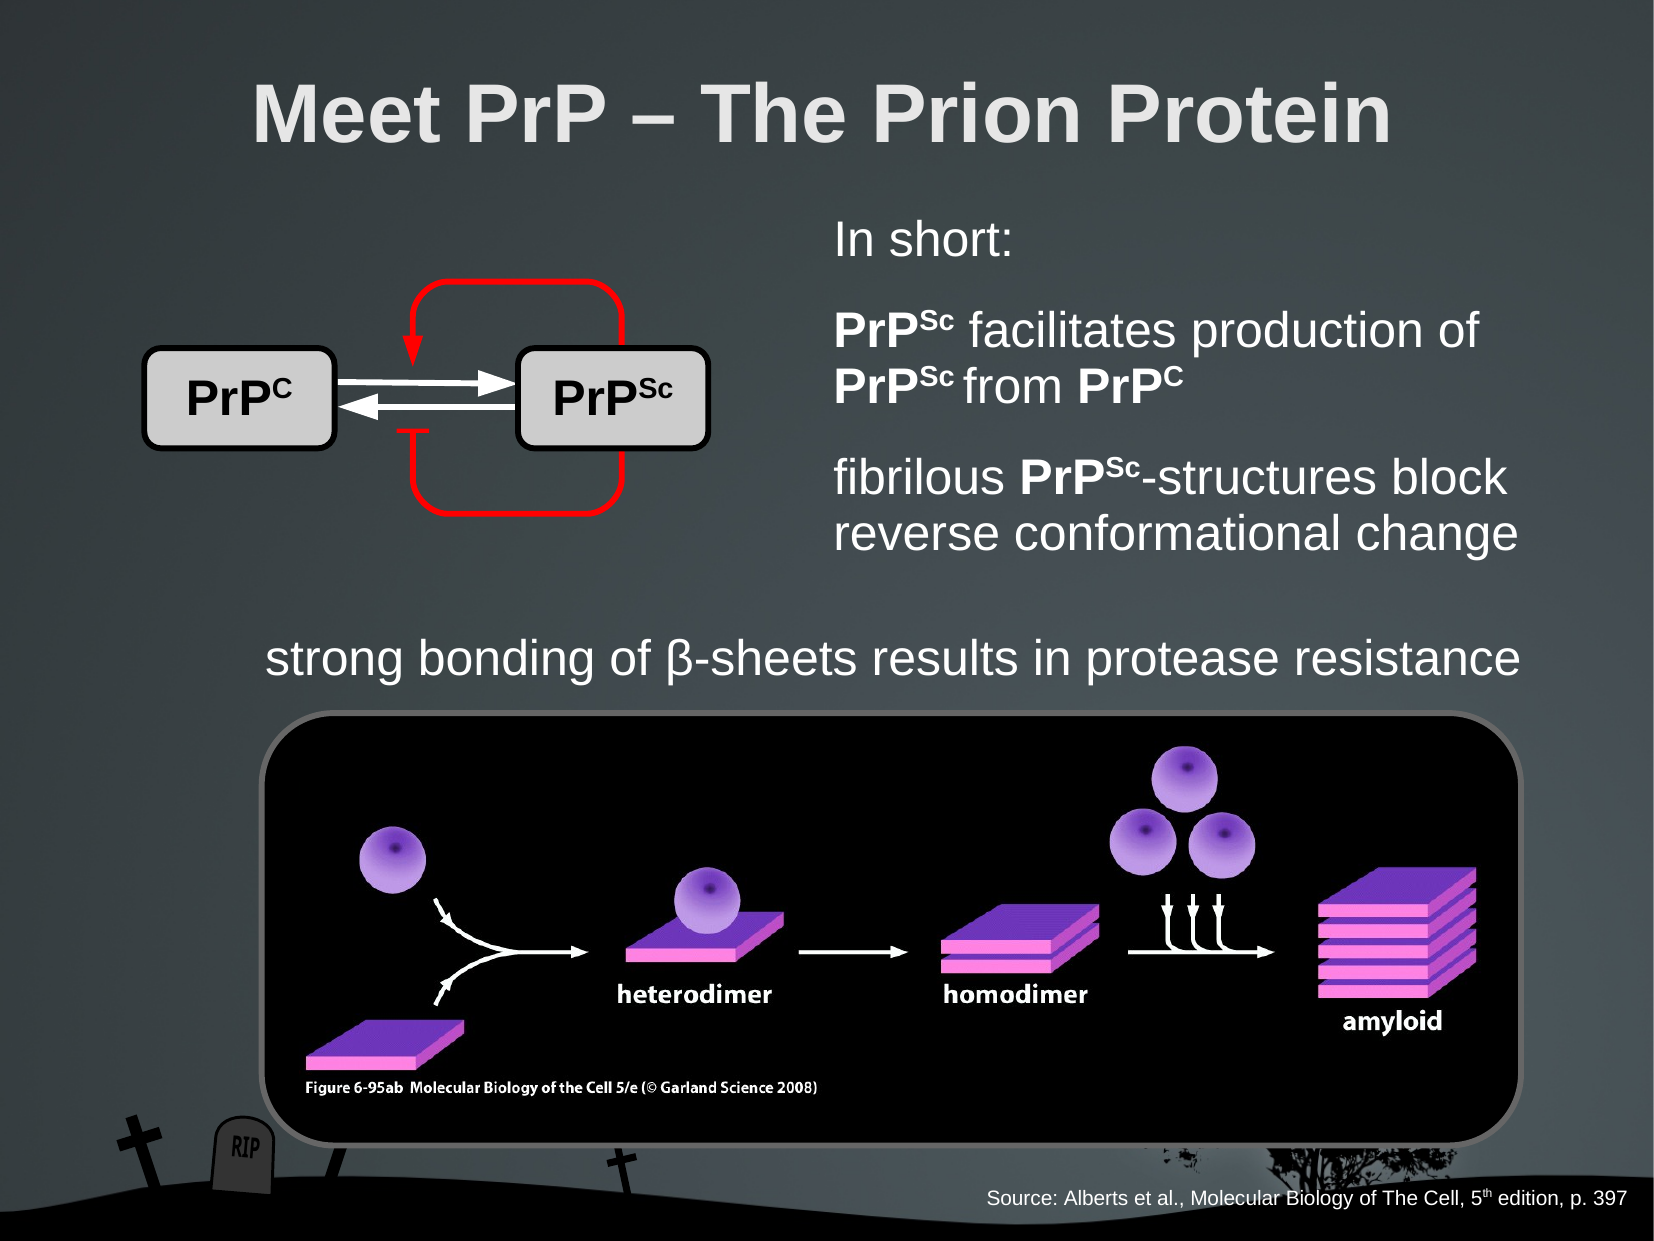

# Meet PrP – The Prion Protein
In short:
PrPSc facilitates production of PrPSc from PrPC
fibrilous PrPSc-structures block reverse conformational change
PrPC
PrPSc
strong bonding of β-sheets results in protease resistance
RIP
Source: Alberts et al., Molecular Biology of The Cell, 5th edition, p. 397